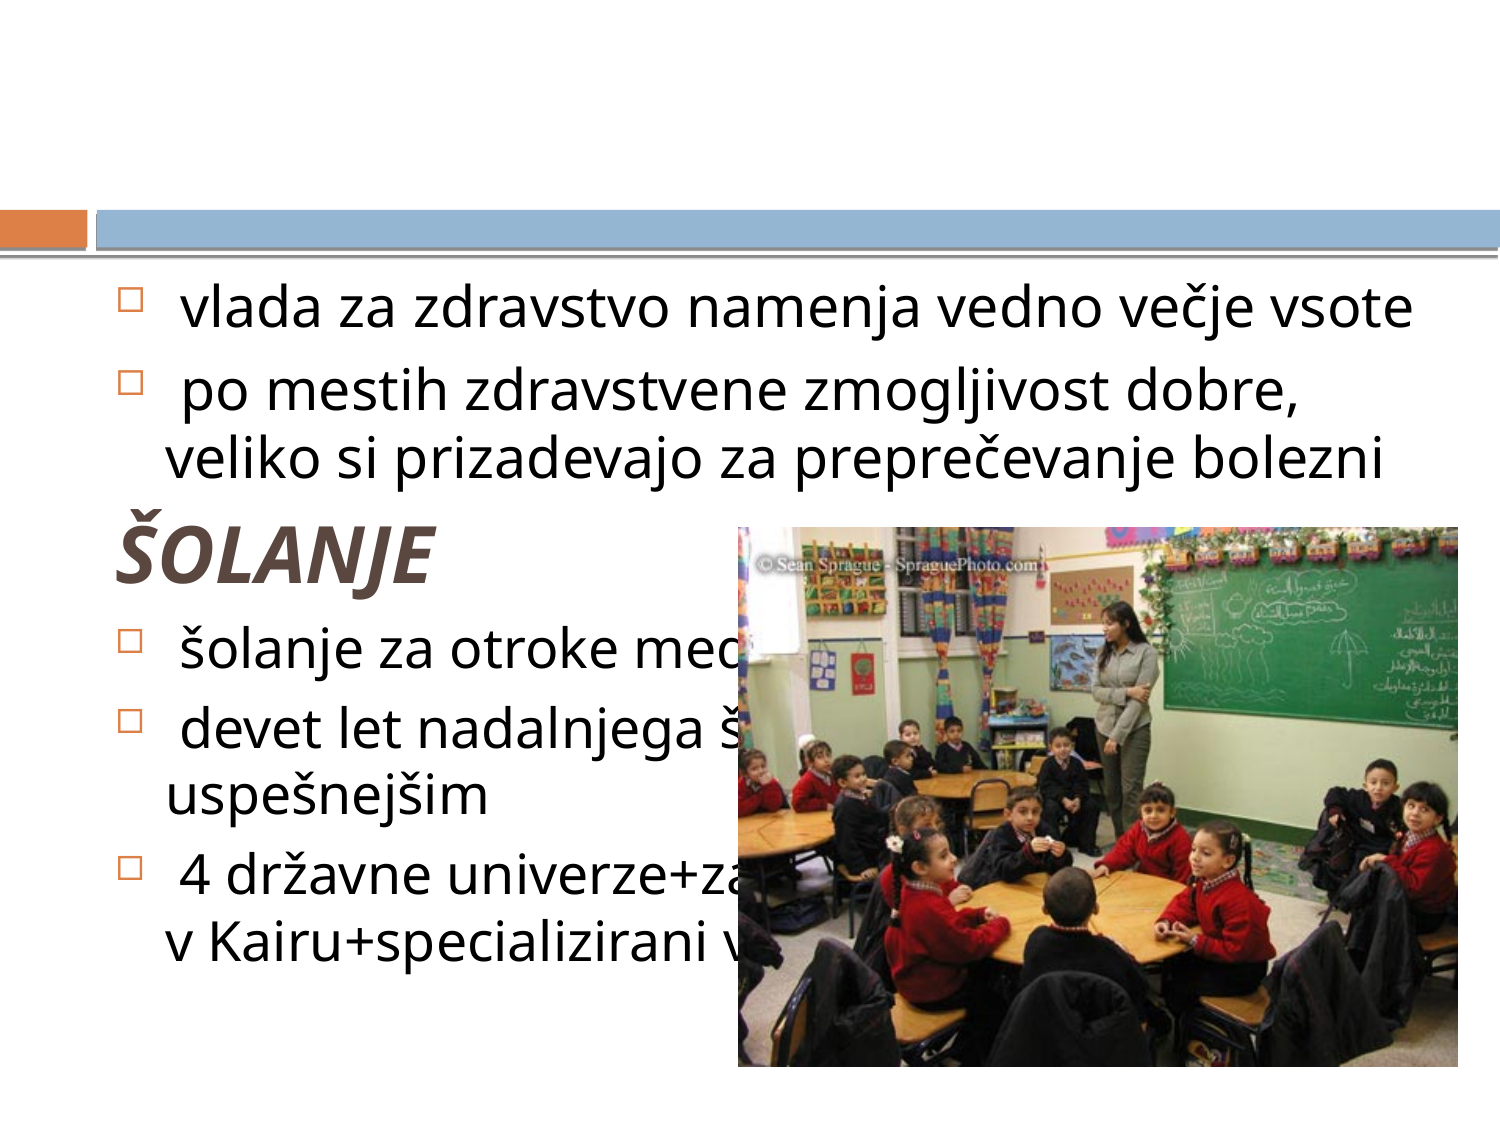

# vlada za zdravstvo namenja vedno večje vsote
 po mestih zdravstvene zmogljivost dobre, veliko si prizadevajo za preprečevanje bolezni
ŠOLANJE
 šolanje za otroke med 6 in 12 letom obvezno
 devet let nadalnjega šolanja namenjeno uspešnejšim
 4 državne univerze+zasebna ameriška univerza v Kairu+specializirani višji učni zavodi